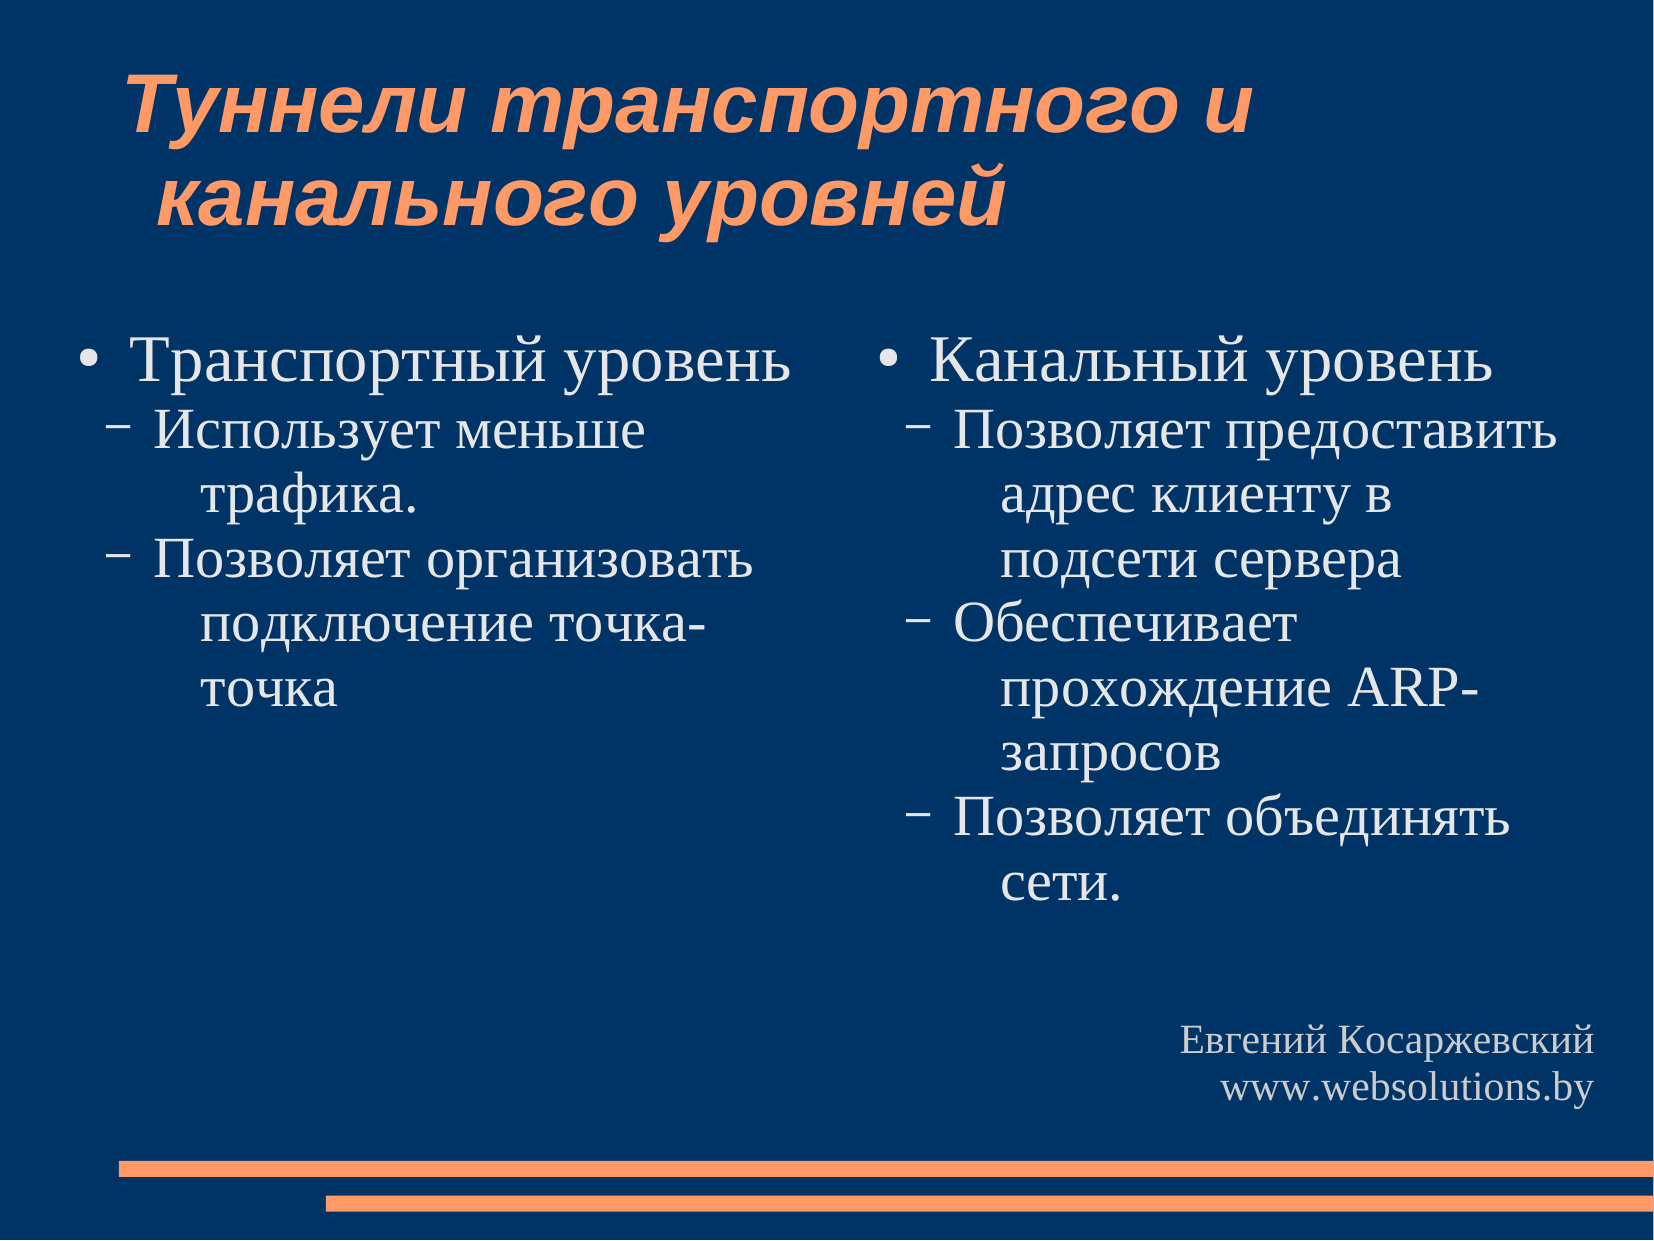

# Туннели транспортного и канального уровней
Транспортный уровень
Использует меньше трафика.
Позволяет организовать подключение точка-точка
Канальный уровень
Позволяет предоставить адрес клиенту в подсети сервера
Обеспечивает прохождение ARP-запросов
Позволяет объединять сети.
Евгений Косаржевский
www.websolutions.by